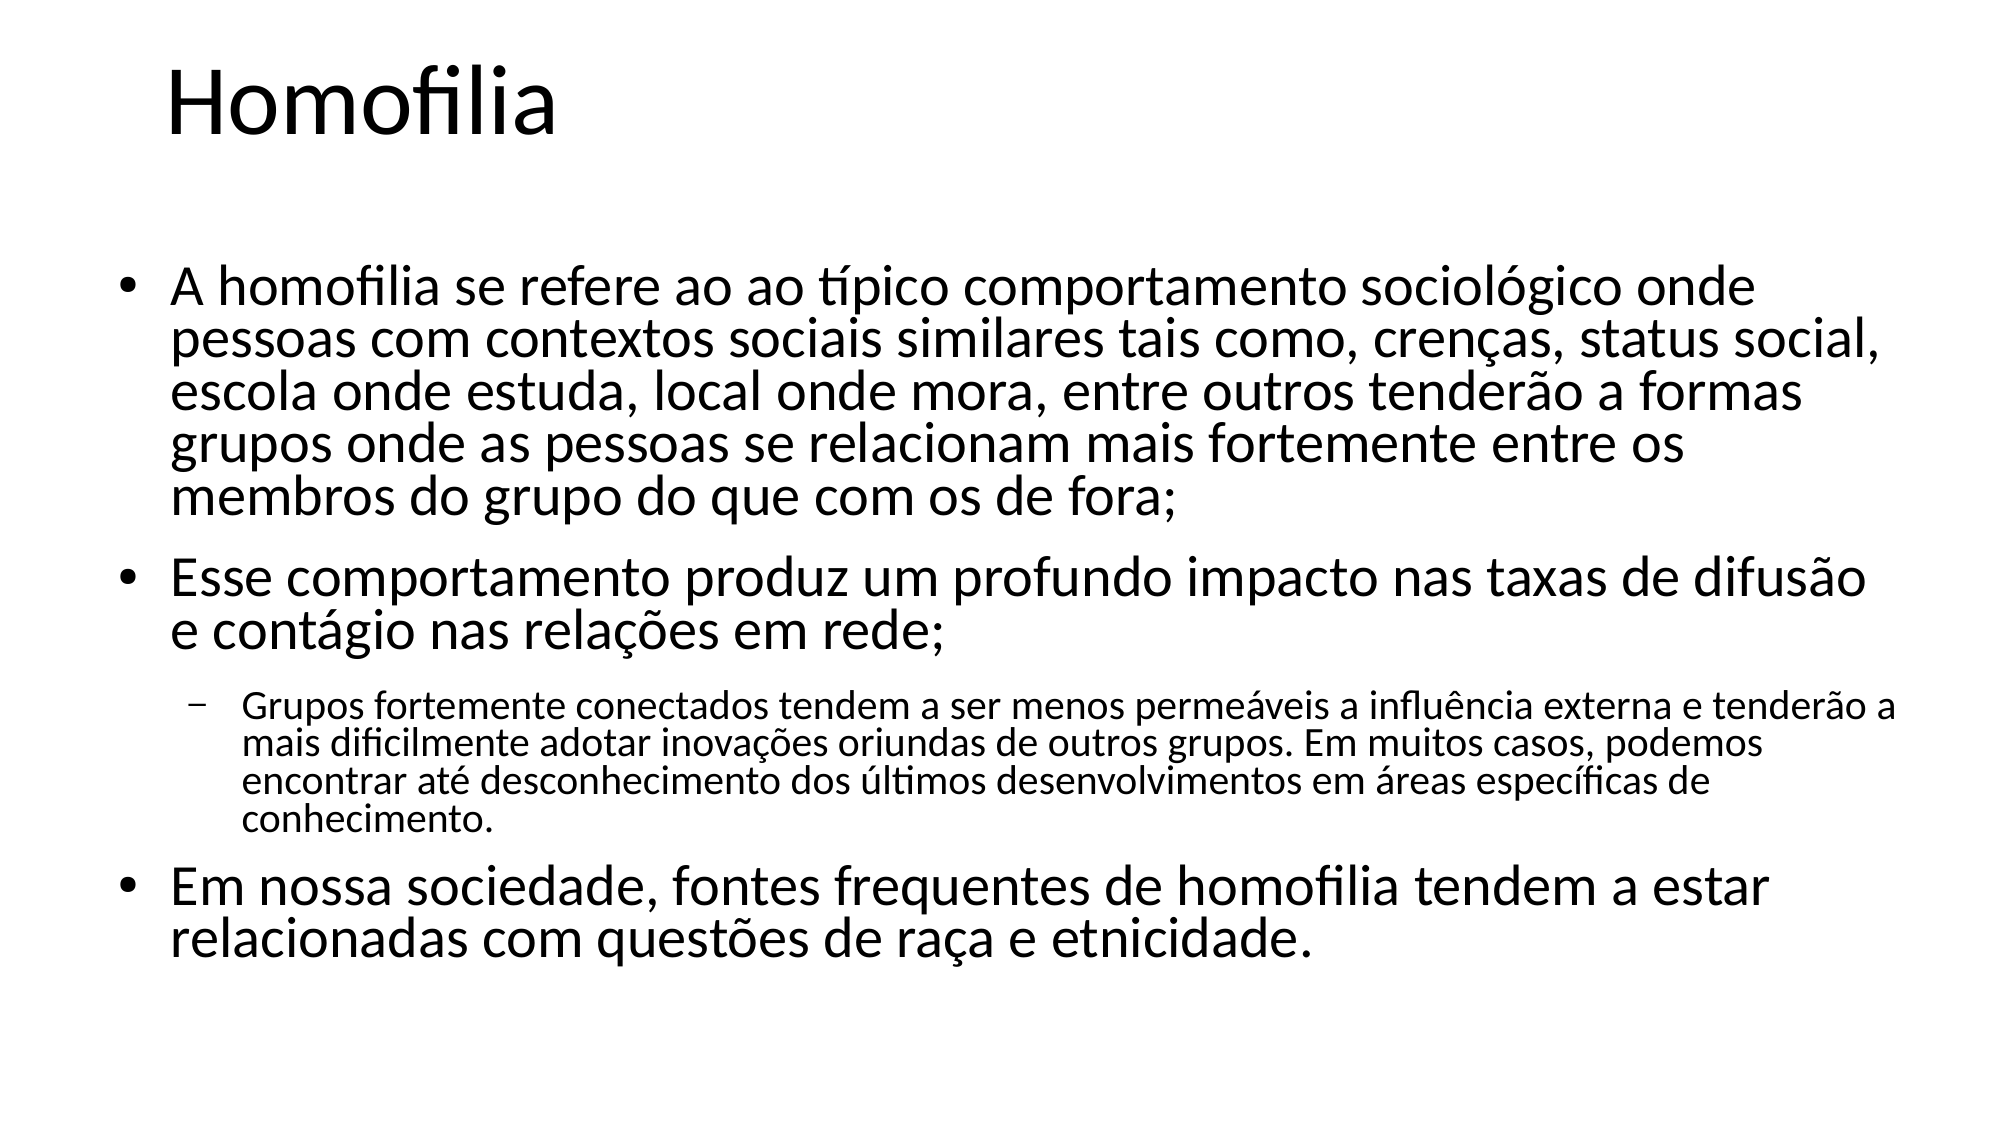

# Homofilia
A homofilia se refere ao ao típico comportamento sociológico onde pessoas com contextos sociais similares tais como, crenças, status social, escola onde estuda, local onde mora, entre outros tenderão a formas grupos onde as pessoas se relacionam mais fortemente entre os membros do grupo do que com os de fora;
Esse comportamento produz um profundo impacto nas taxas de difusão e contágio nas relações em rede;
Grupos fortemente conectados tendem a ser menos permeáveis a influência externa e tenderão a mais dificilmente adotar inovações oriundas de outros grupos. Em muitos casos, podemos encontrar até desconhecimento dos últimos desenvolvimentos em áreas específicas de conhecimento.
Em nossa sociedade, fontes frequentes de homofilia tendem a estar relacionadas com questões de raça e etnicidade.